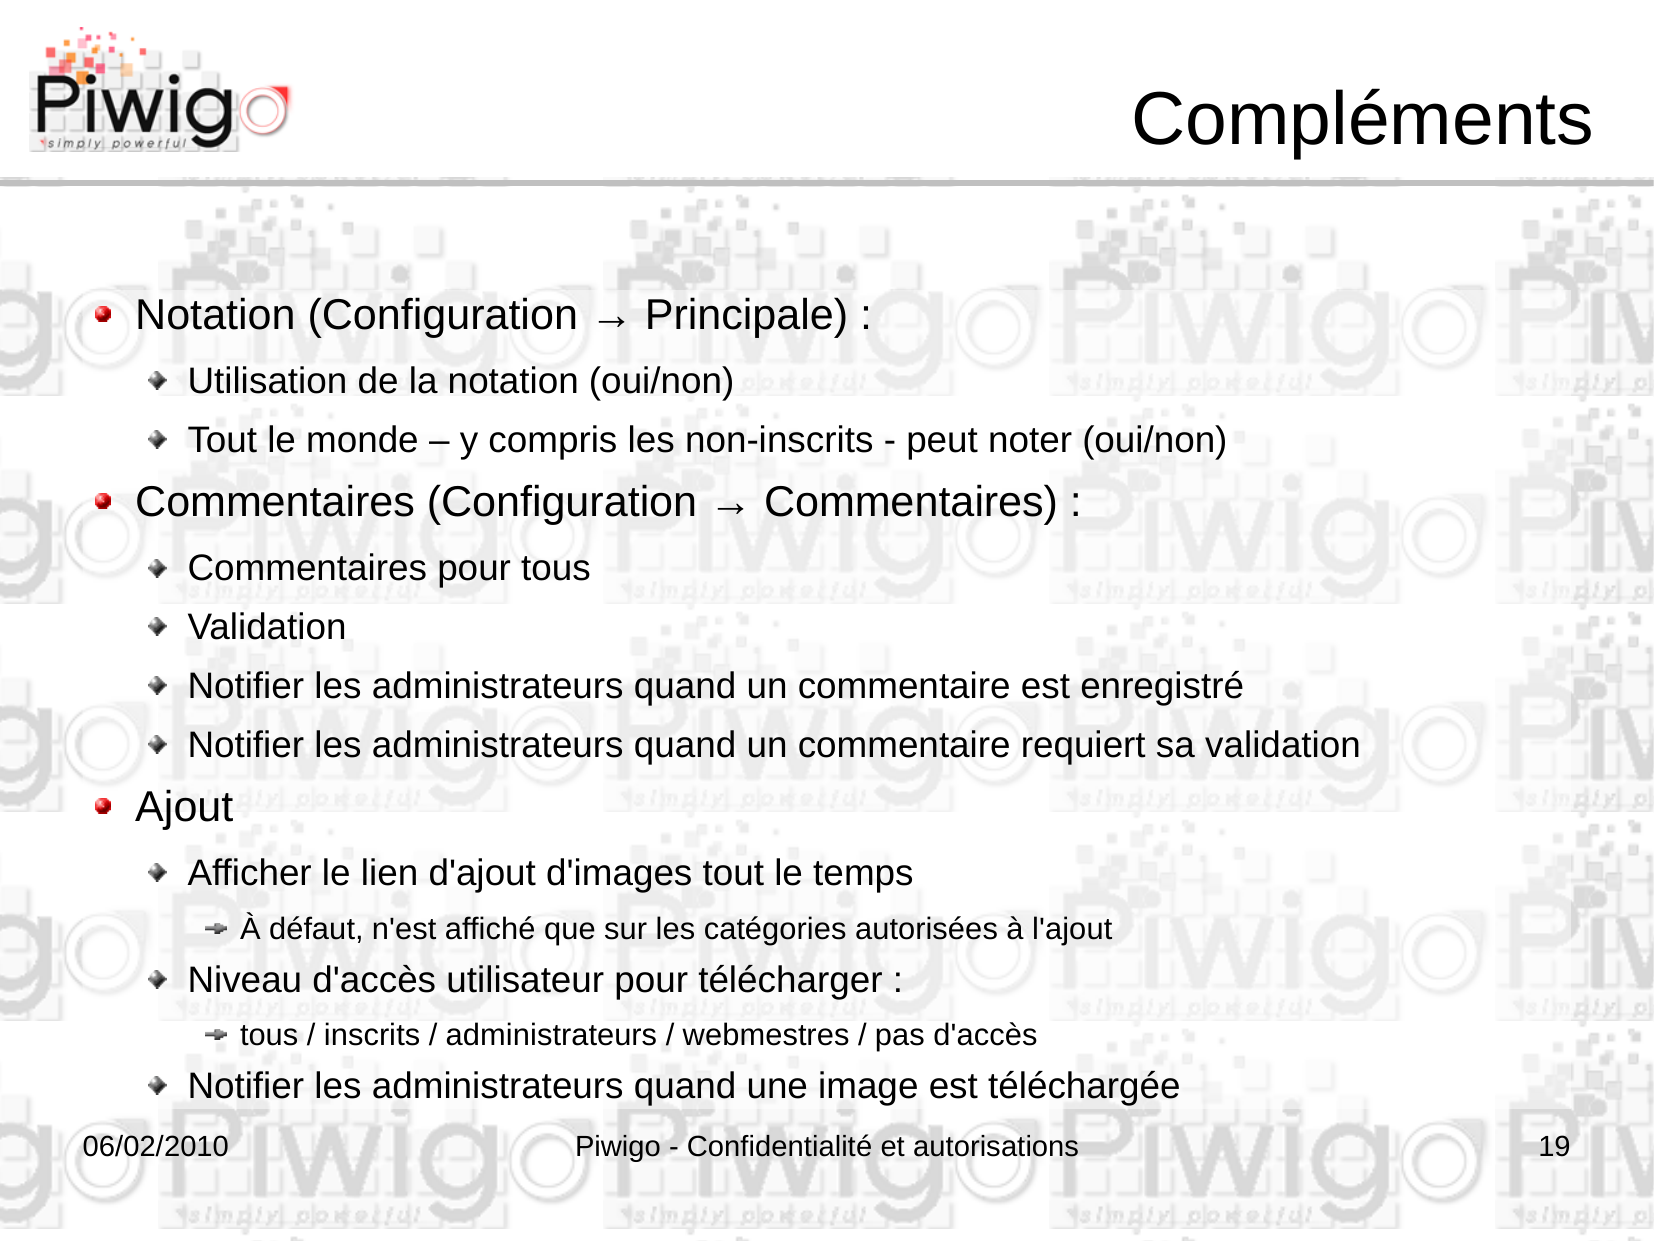

# Compléments
Notation (Configuration → Principale) :
Utilisation de la notation (oui/non)
Tout le monde – y compris les non-inscrits - peut noter (oui/non)
Commentaires (Configuration → Commentaires) :
Commentaires pour tous
Validation
Notifier les administrateurs quand un commentaire est enregistré
Notifier les administrateurs quand un commentaire requiert sa validation
Ajout
Afficher le lien d'ajout d'images tout le temps
À défaut, n'est affiché que sur les catégories autorisées à l'ajout
Niveau d'accès utilisateur pour télécharger :
tous / inscrits / administrateurs / webmestres / pas d'accès
Notifier les administrateurs quand une image est téléchargée
06/02/2010
Piwigo - Confidentialité et autorisations
19